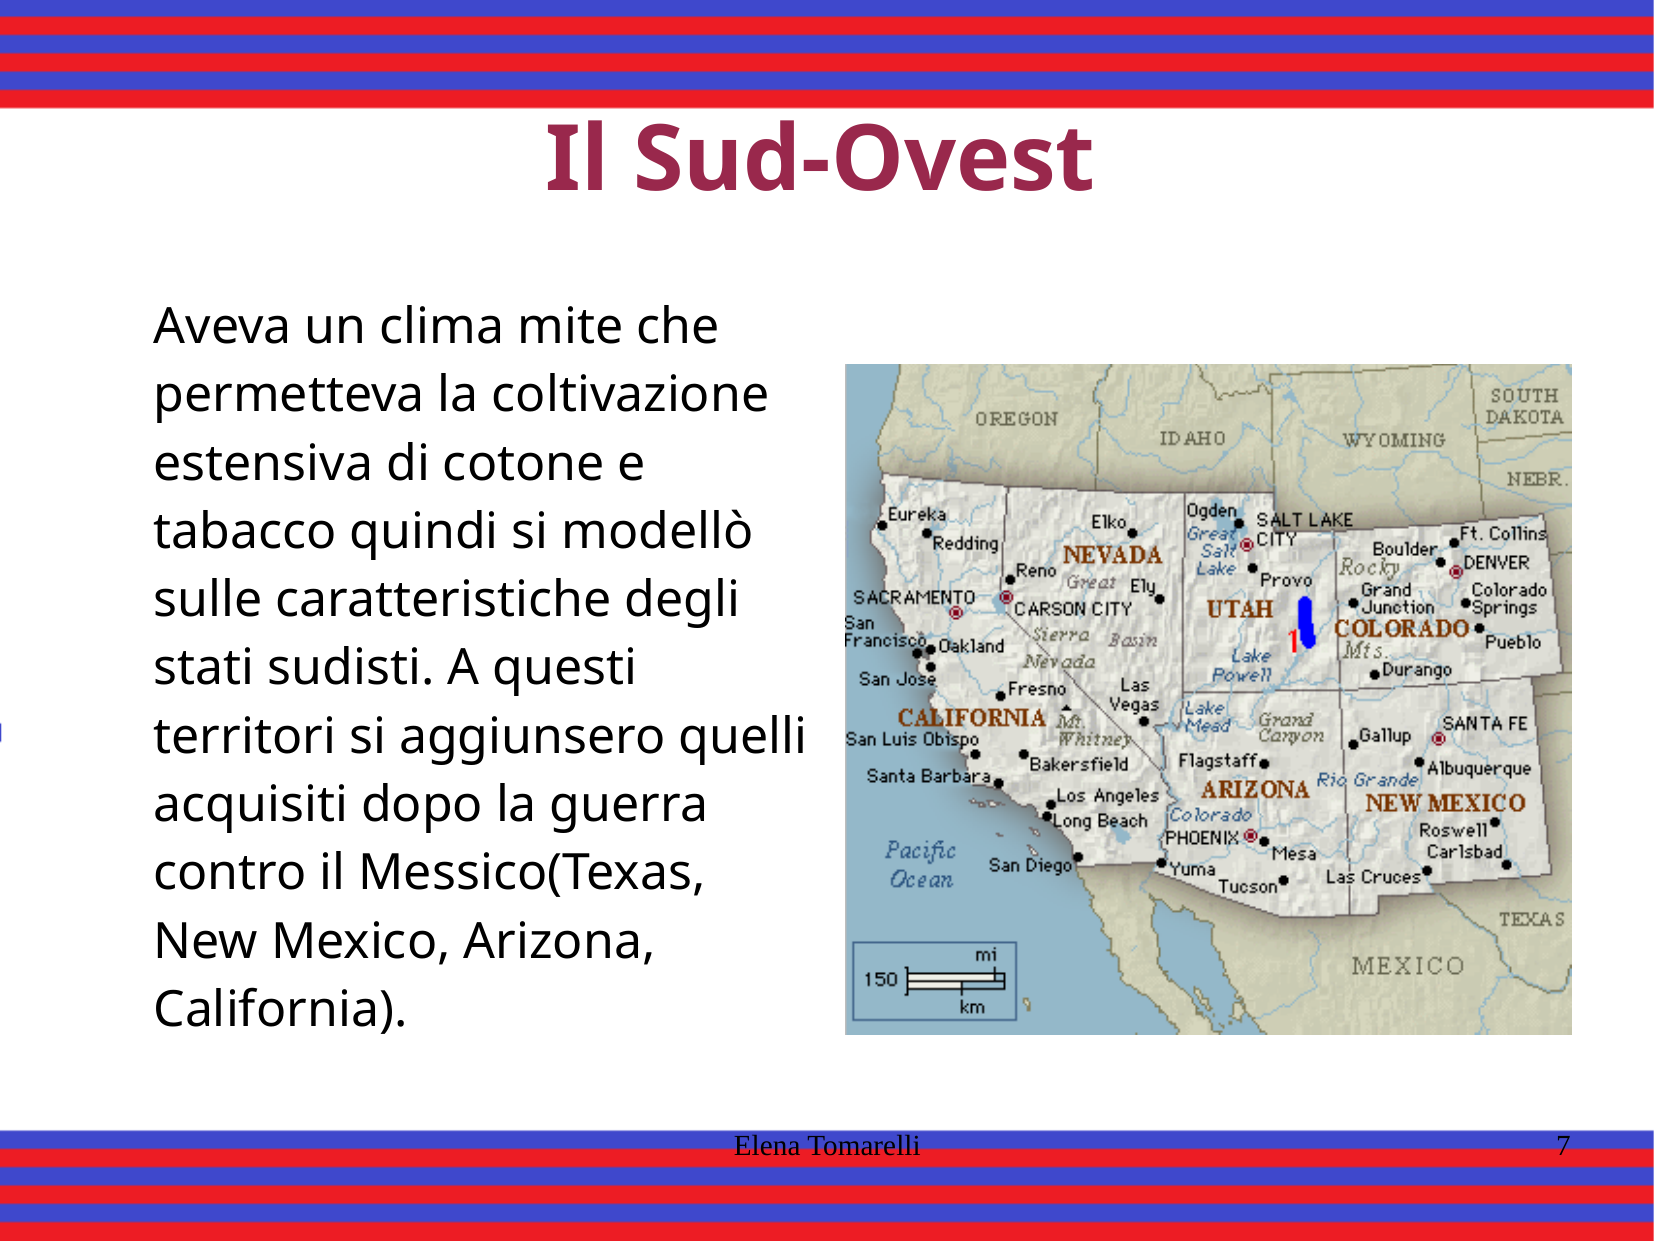

# Il Sud-Ovest
Aveva un clima mite che permetteva la coltivazione estensiva di cotone e tabacco quindi si modellò sulle caratteristiche degli stati sudisti. A questi territori si aggiunsero quelli acquisiti dopo la guerra contro il Messico(Texas, New Mexico, Arizona, California).
Elena Tomarelli
7